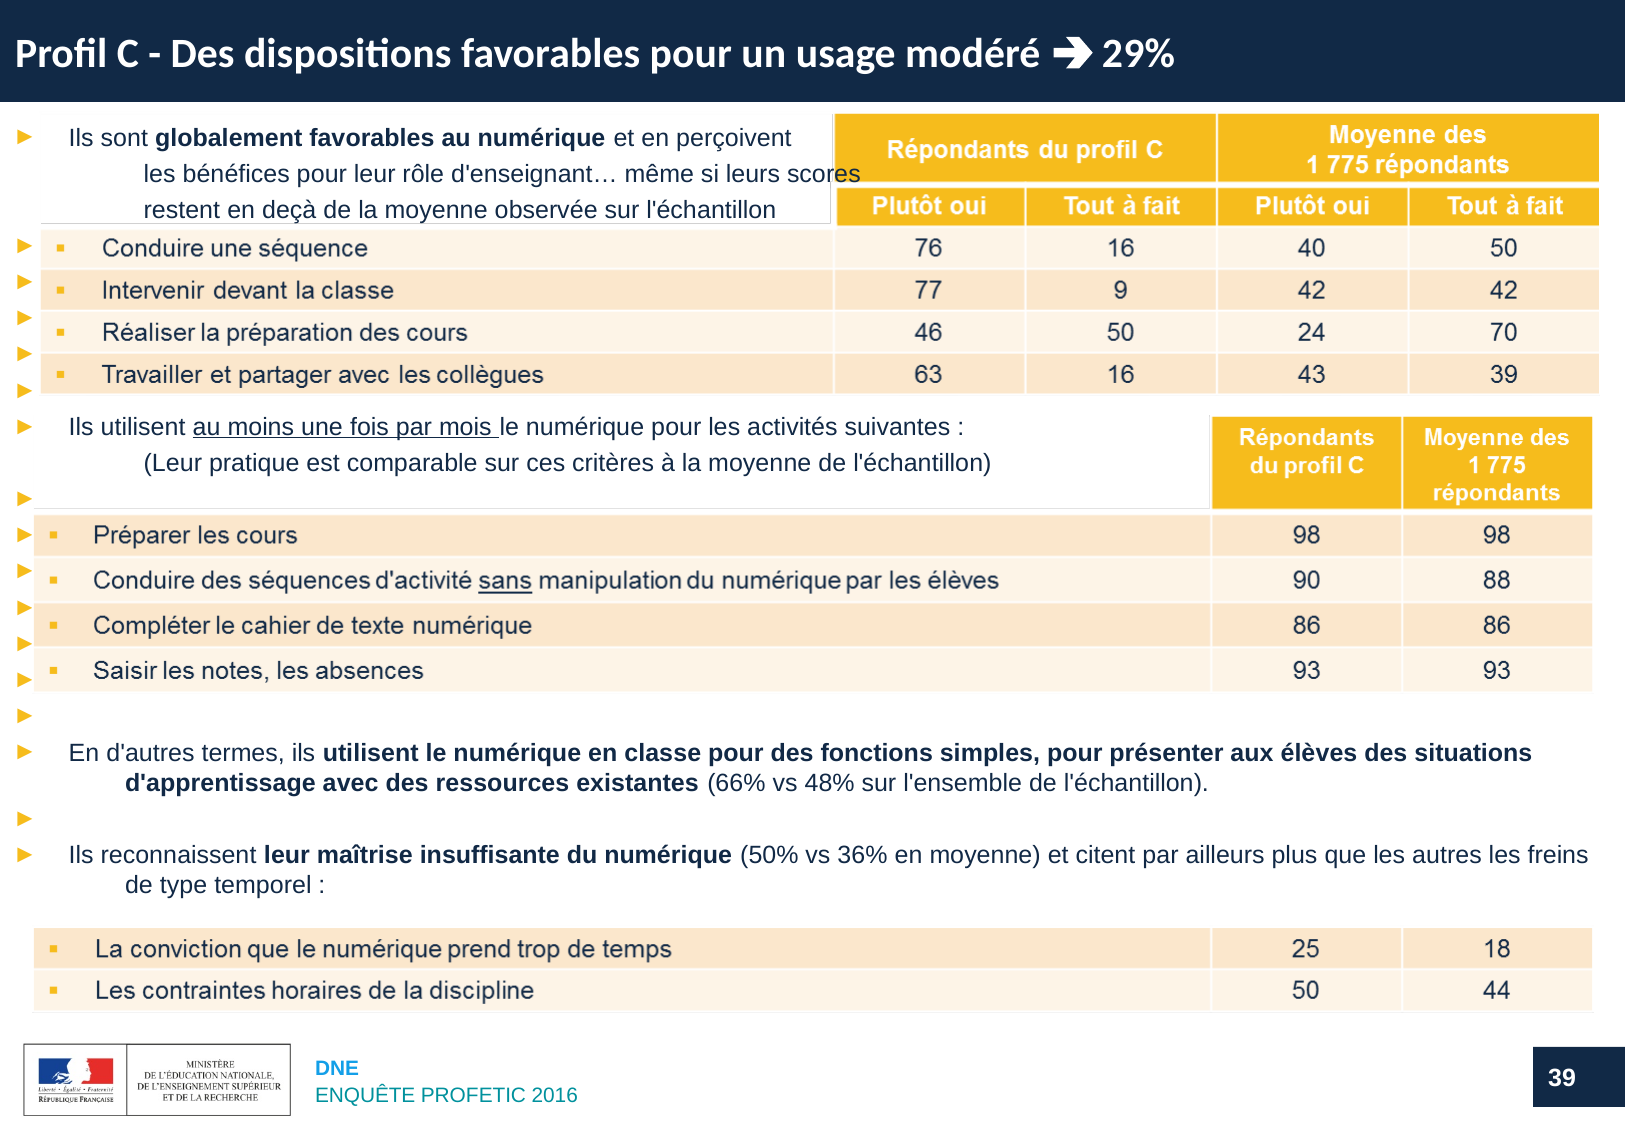

# Profil C - Des dispositions favorables pour un usage modéré  29%
Ils sont globalement favorables au numérique et en perçoivent
	les bénéfices pour leur rôle d'enseignant… même si leurs scores
	restent en deçà de la moyenne observée sur l'échantillon
Ils utilisent au moins une fois par mois le numérique pour les activités suivantes :
	(Leur pratique est comparable sur ces critères à la moyenne de l'échantillon)
En d'autres termes, ils utilisent le numérique en classe pour des fonctions simples, pour présenter aux élèves des situations d'apprentissage avec des ressources existantes (66% vs 48% sur l'ensemble de l'échantillon).
Ils reconnaissent leur maîtrise insuffisante du numérique (50% vs 36% en moyenne) et citent par ailleurs plus que les autres les freins de type temporel :